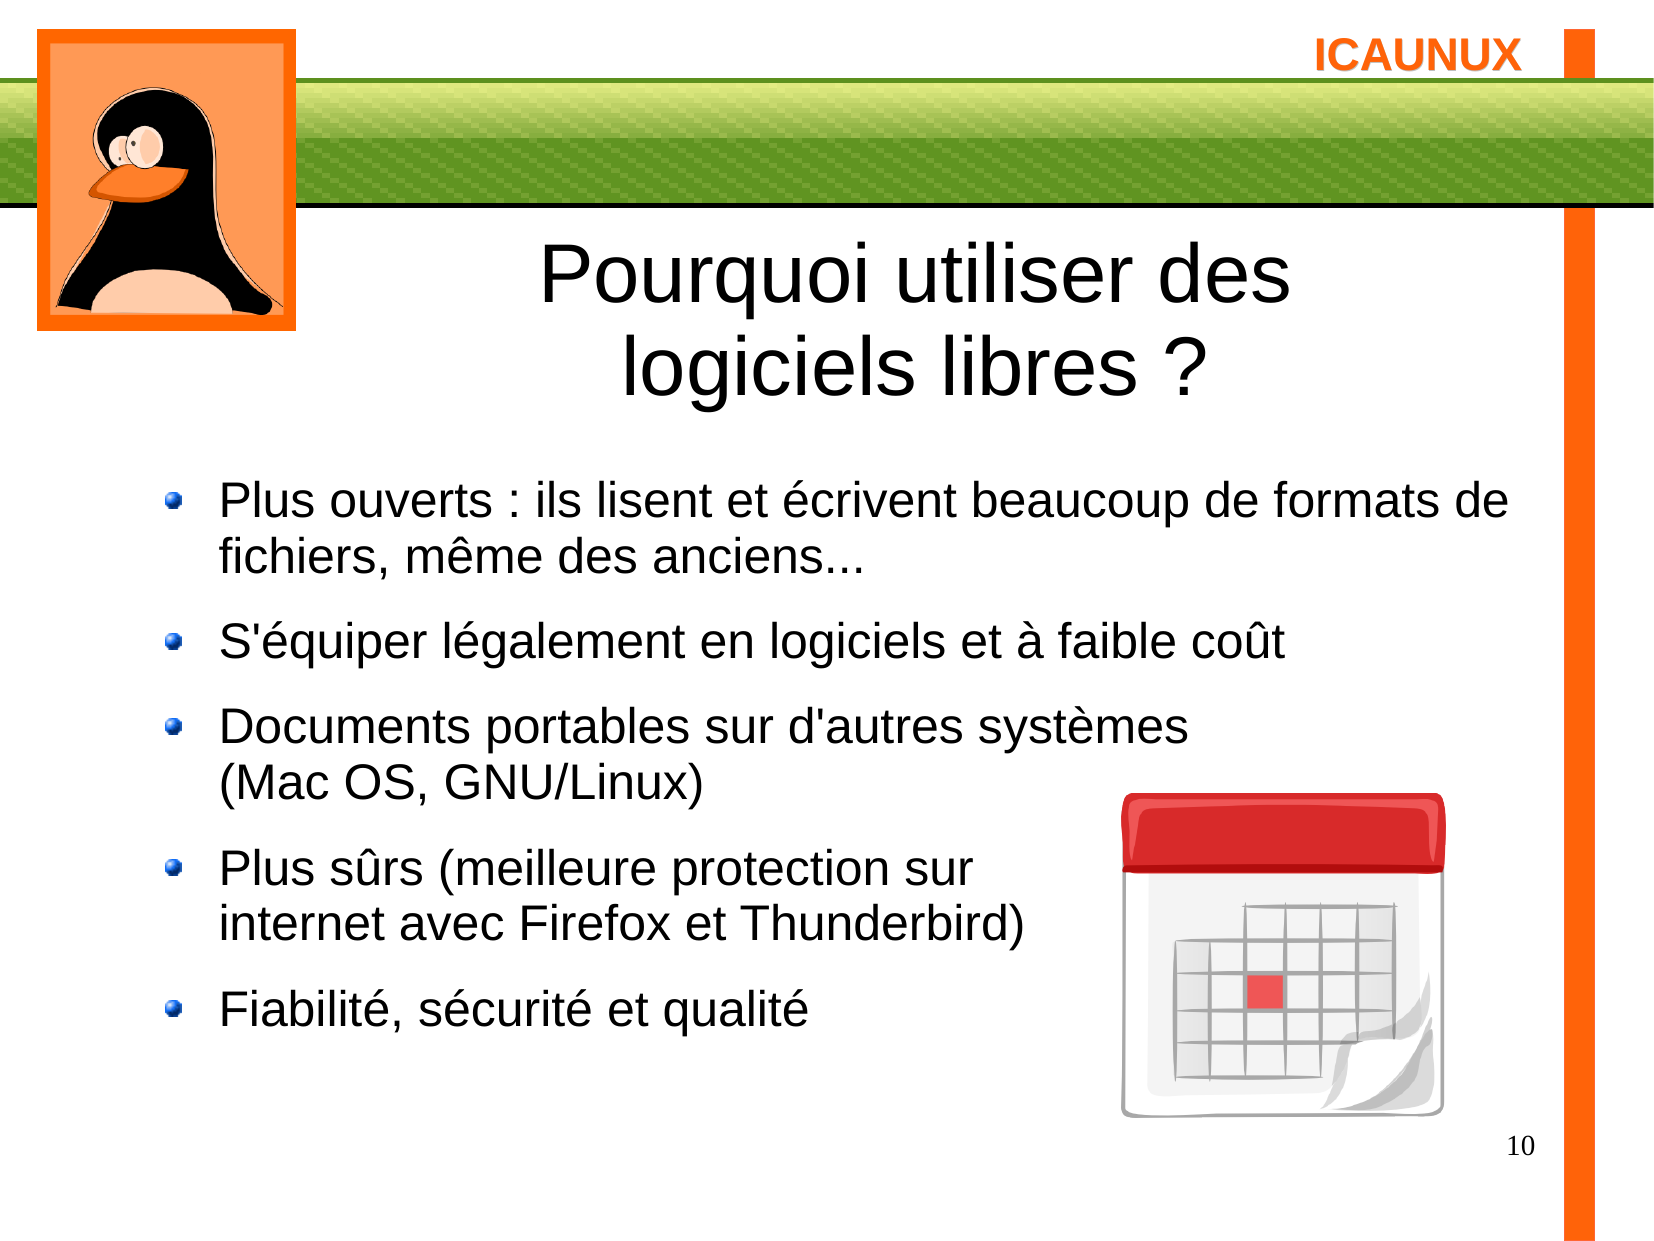

# Pourquoi utiliser des logiciels libres ?
Plus ouverts : ils lisent et écrivent beaucoup de formats de fichiers, même des anciens...
S'équiper légalement en logiciels et à faible coût
Documents portables sur d'autres systèmes
(Mac OS, GNU/Linux)
Plus sûrs (meilleure protection sur
internet avec Firefox et Thunderbird)
Fiabilité, sécurité et qualité
10